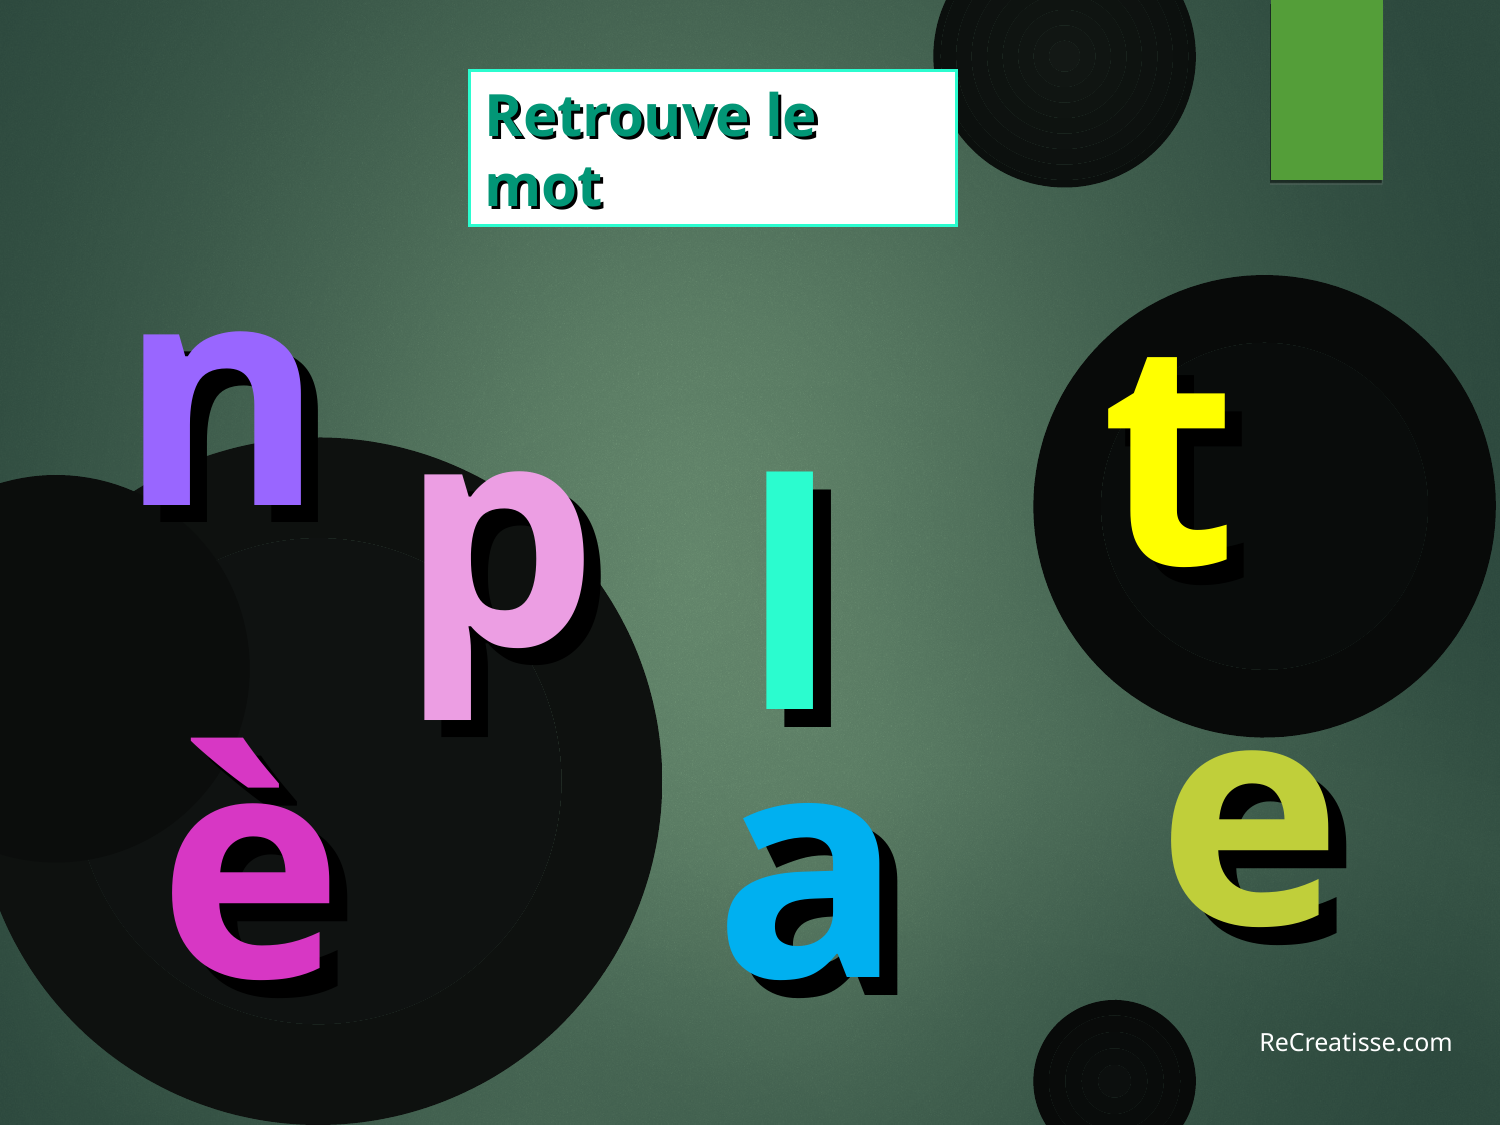

Retrouve le mot
n
t
p
l
e
è
a
ReCreatisse.com